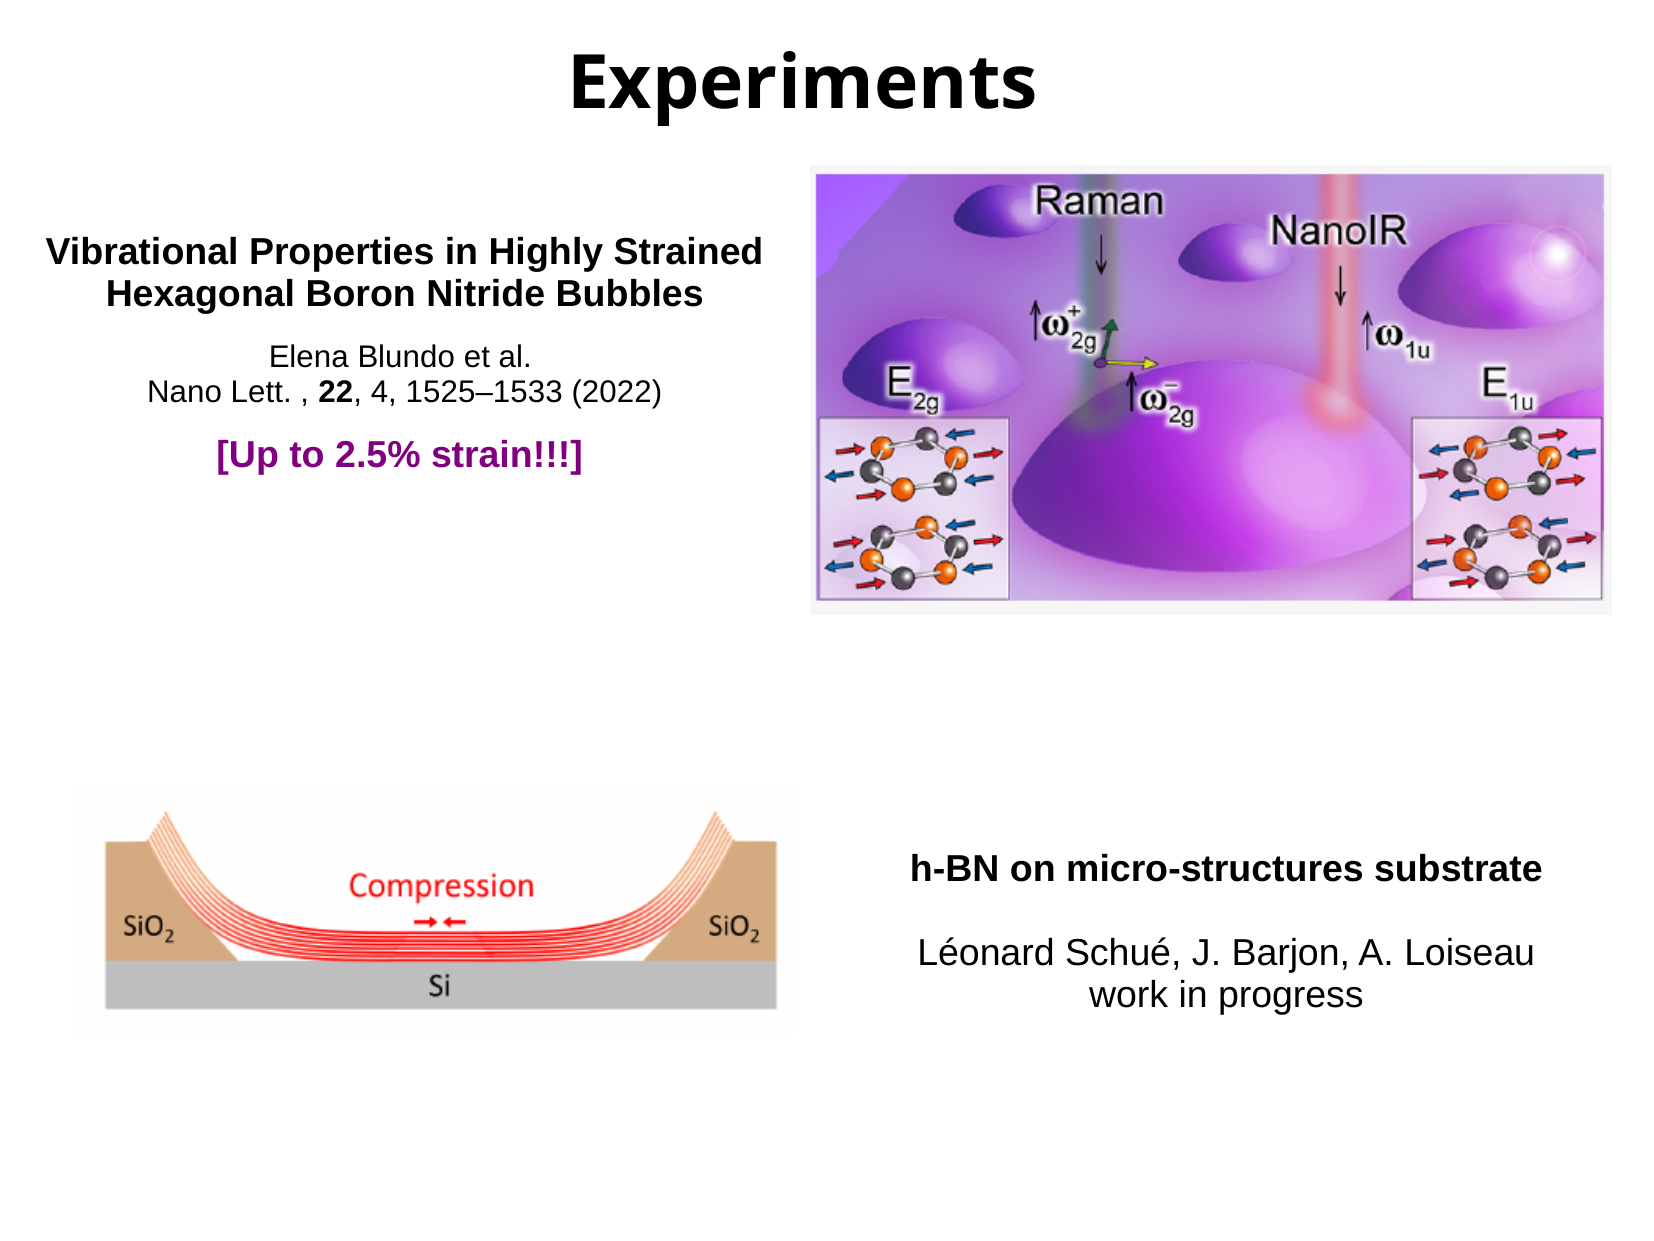

# Experiments
Vibrational Properties in Highly Strained Hexagonal Boron Nitride Bubbles
Elena Blundo et al.
Nano Lett. , 22, 4, 1525–1533 (2022)
[Up to 2.5% strain!!!]
h-BN on micro-structures substrate
Léonard Schué, J. Barjon, A. Loiseau
work in progress